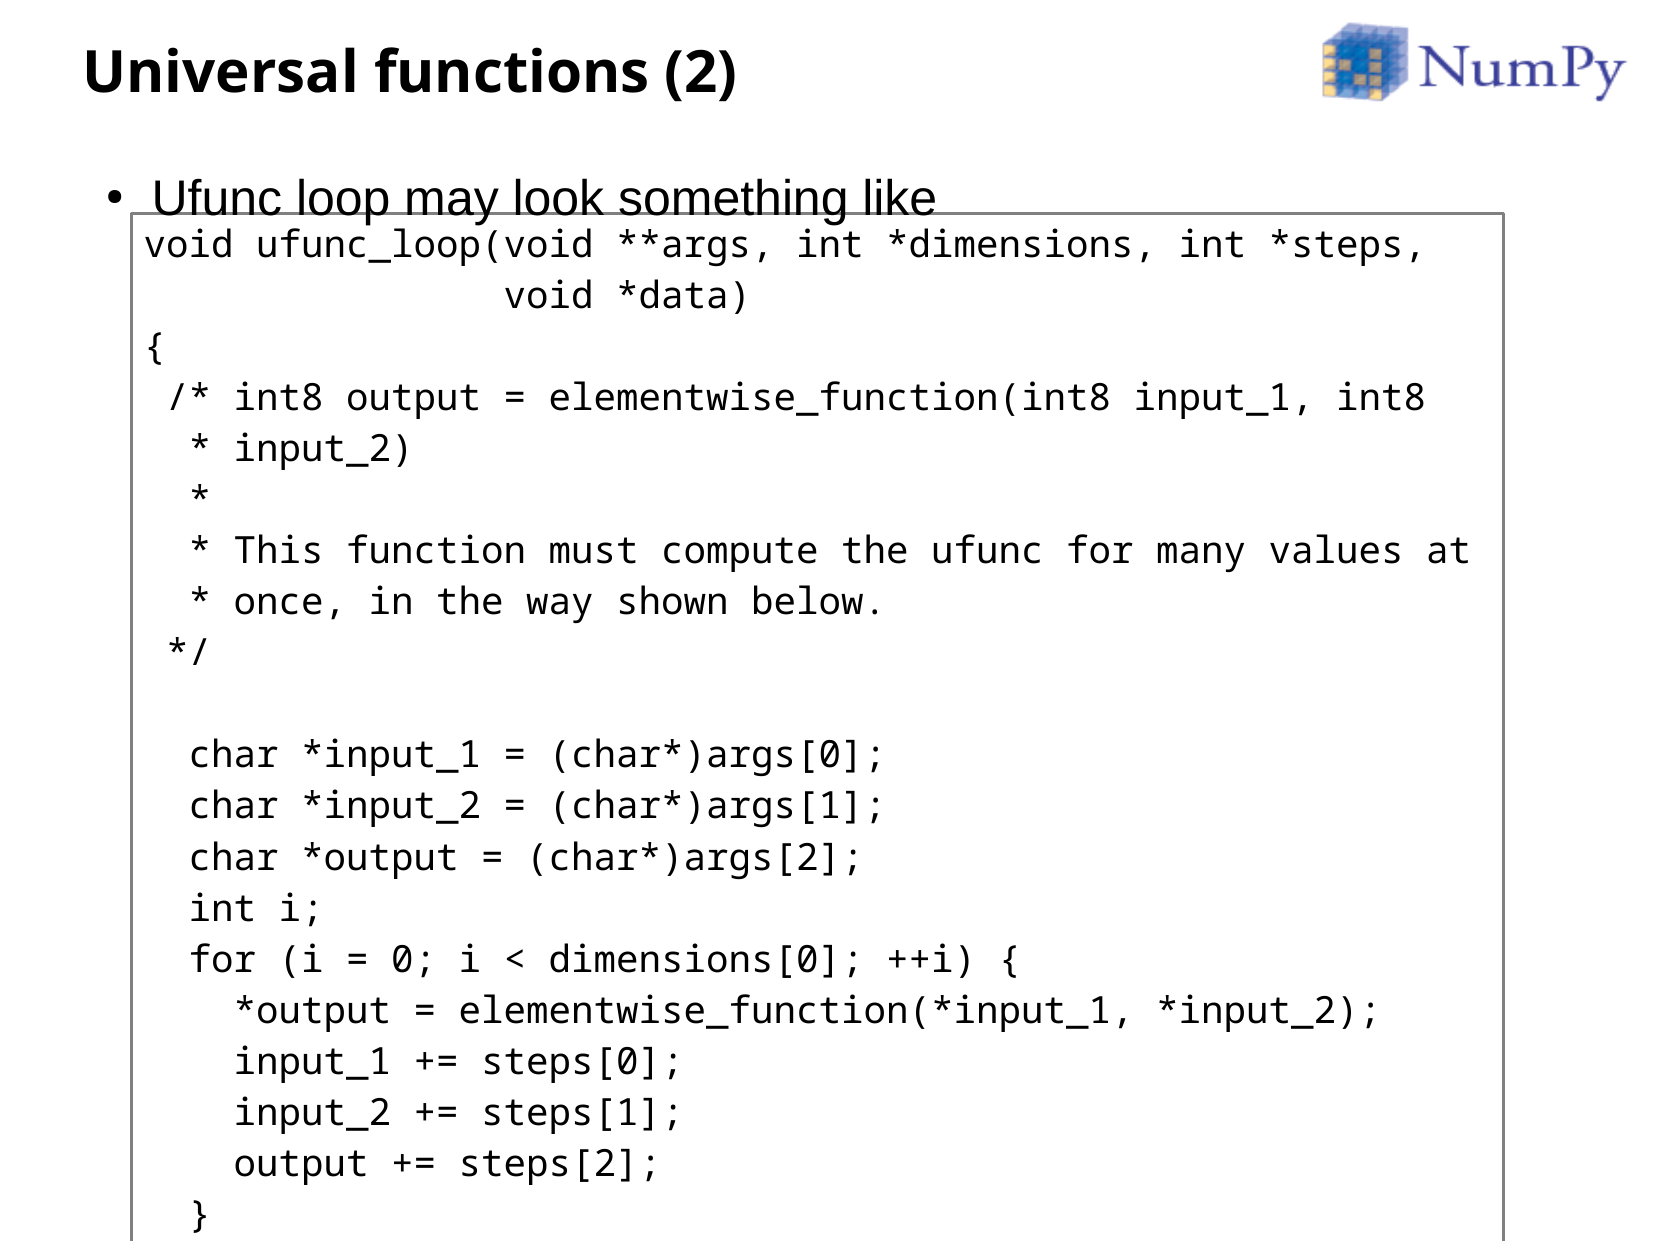

# Universal functions (2)
 Ufunc loop may look something like
void ufunc_loop(void **args, int *dimensions, int *steps, void *data)
{
 /* int8 output = elementwise_function(int8 input_1, int8 * input_2)
 *
 * This function must compute the ufunc for many values at * once, in the way shown below.
 */
 char *input_1 = (char*)args[0];
 char *input_2 = (char*)args[1];
 char *output = (char*)args[2];
 int i;
 for (i = 0; i < dimensions[0]; ++i) {
 *output = elementwise_function(*input_1, *input_2);
 input_1 += steps[0];
 input_2 += steps[1];
 output += steps[2];
 }
}